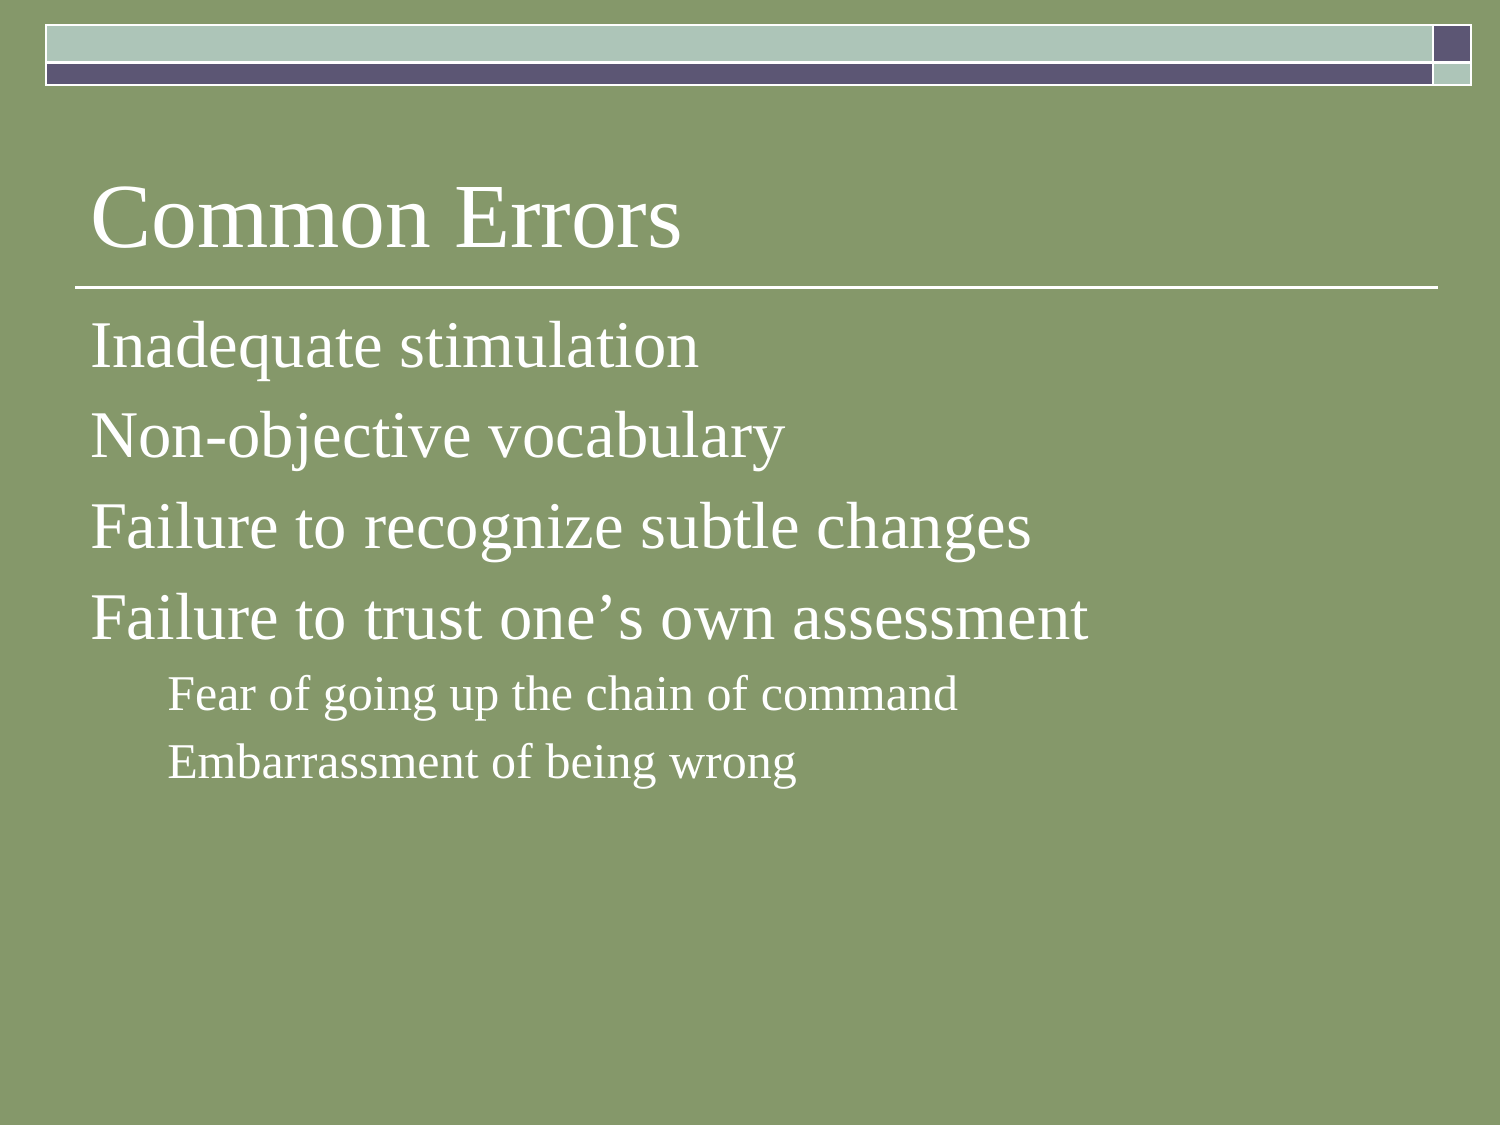

# Common Errors
Inadequate stimulation
Non-objective vocabulary
Failure to recognize subtle changes
Failure to trust one’s own assessment
Fear of going up the chain of command
Embarrassment of being wrong